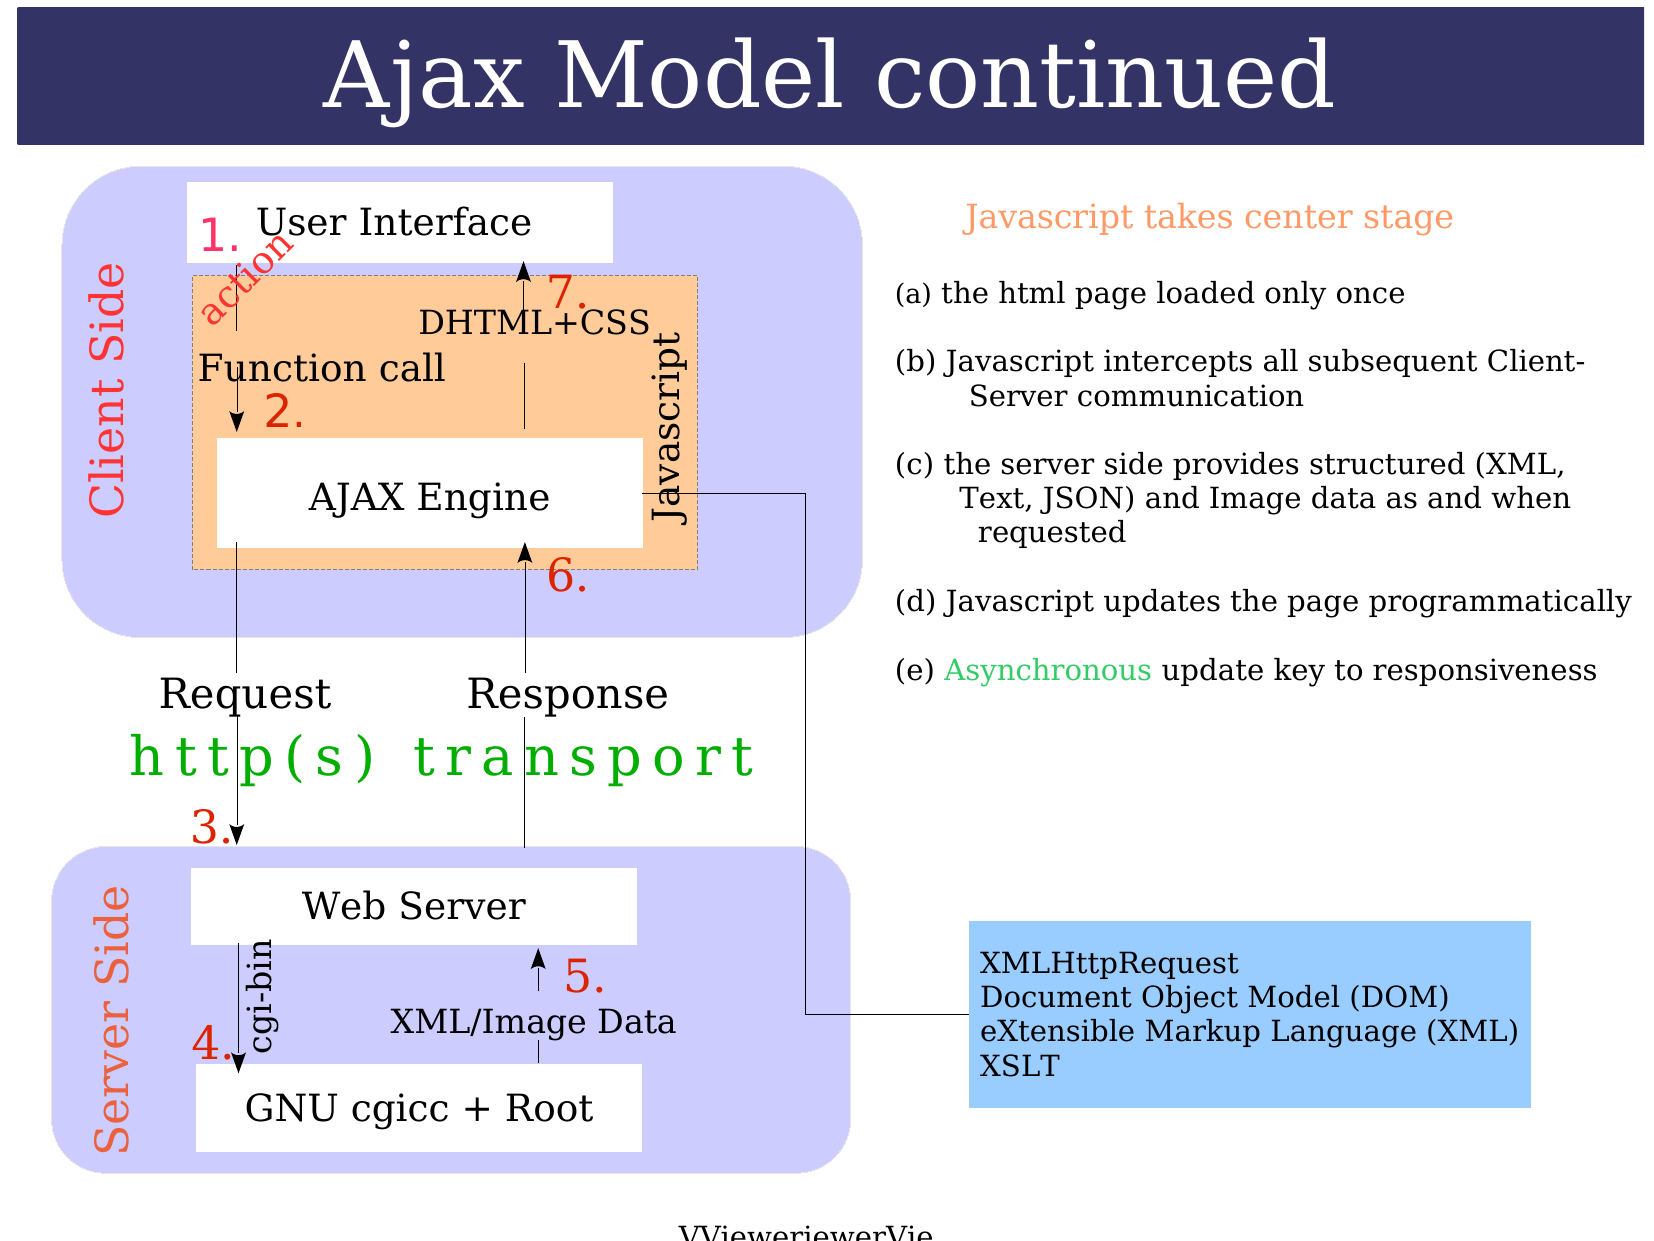

# Ajax Model continued
User Interface
 Javascript takes center stage
(a) the html page loaded only once
(b) Javascript intercepts all subsequent Client- Server communication
(c) the server side provides structured (XML, Text, JSON) and Image data as and when requested
(d) Javascript updates the page programmatically
(e) Asynchronous update key to responsiveness
1.
action
7.
DHTML+CSS
Client Side
Function call
2.
Javascript
AJAX Engine
6.
Request
Response
http(s) transport
3.
Web Server
XMLHttpRequest
Document Object Model (DOM)
eXtensible Markup Language (XML)
XSLT
Server Side
5.
cgi-bin
XML/Image Data
4.
GNU cgicc + Root
7